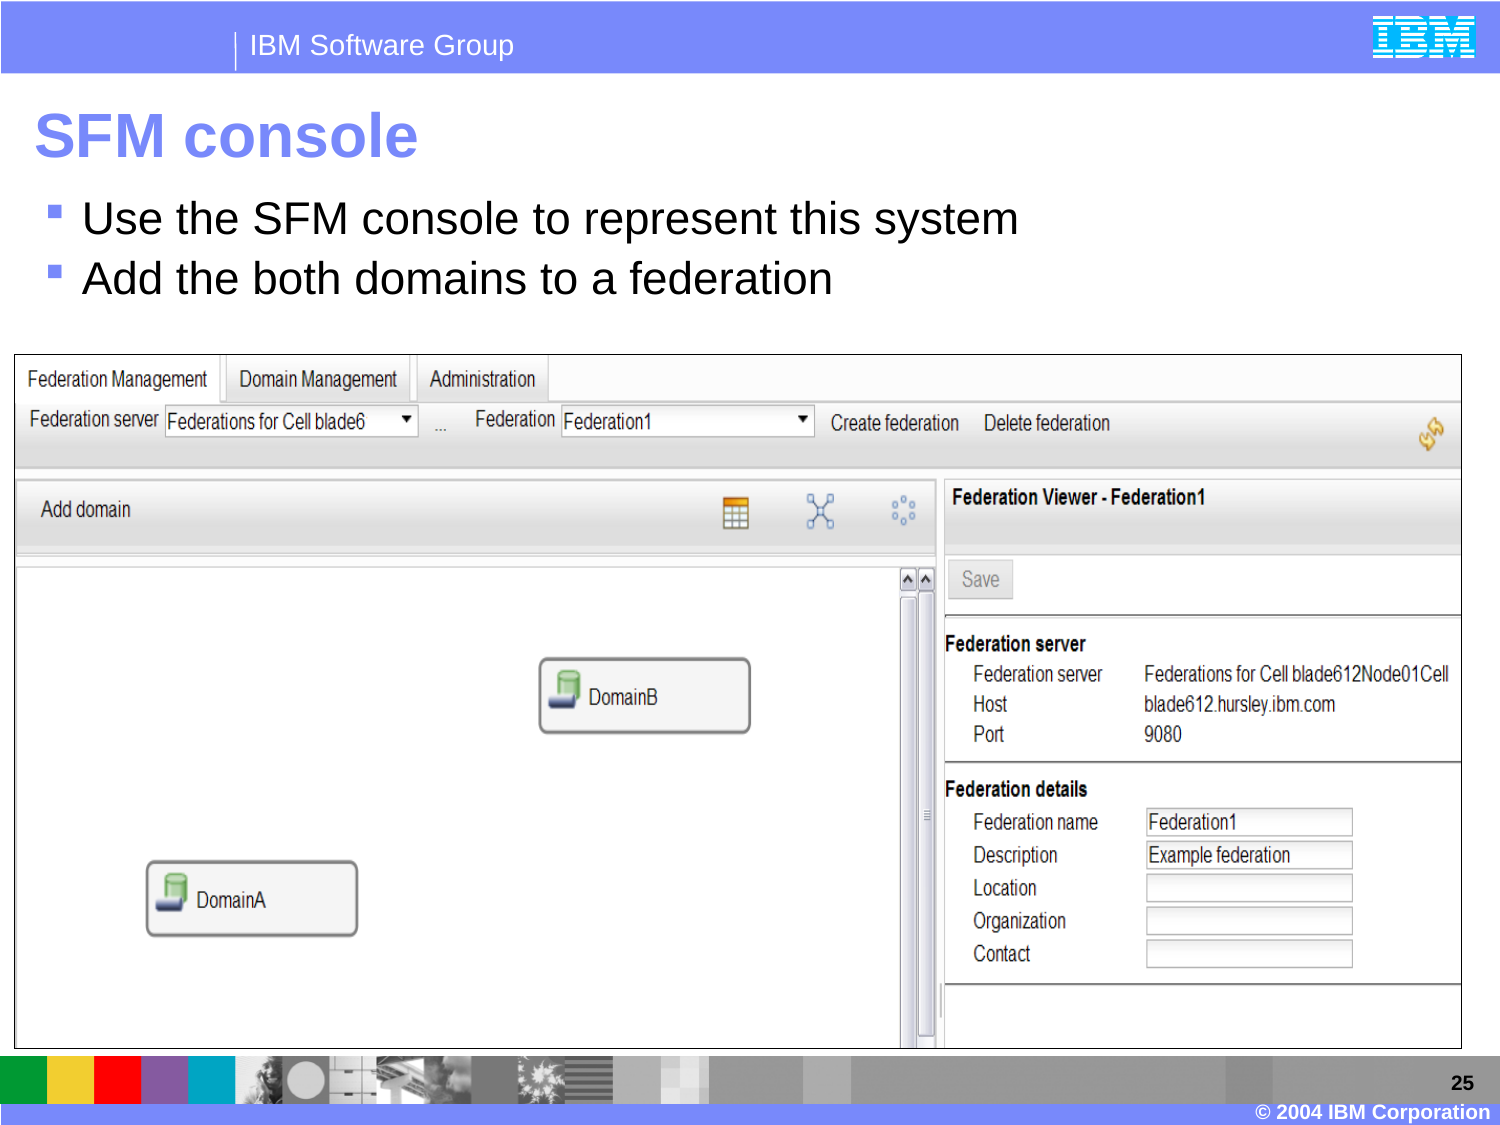

# SFM console
Use the SFM console to represent this system
Add the both domains to a federation
25